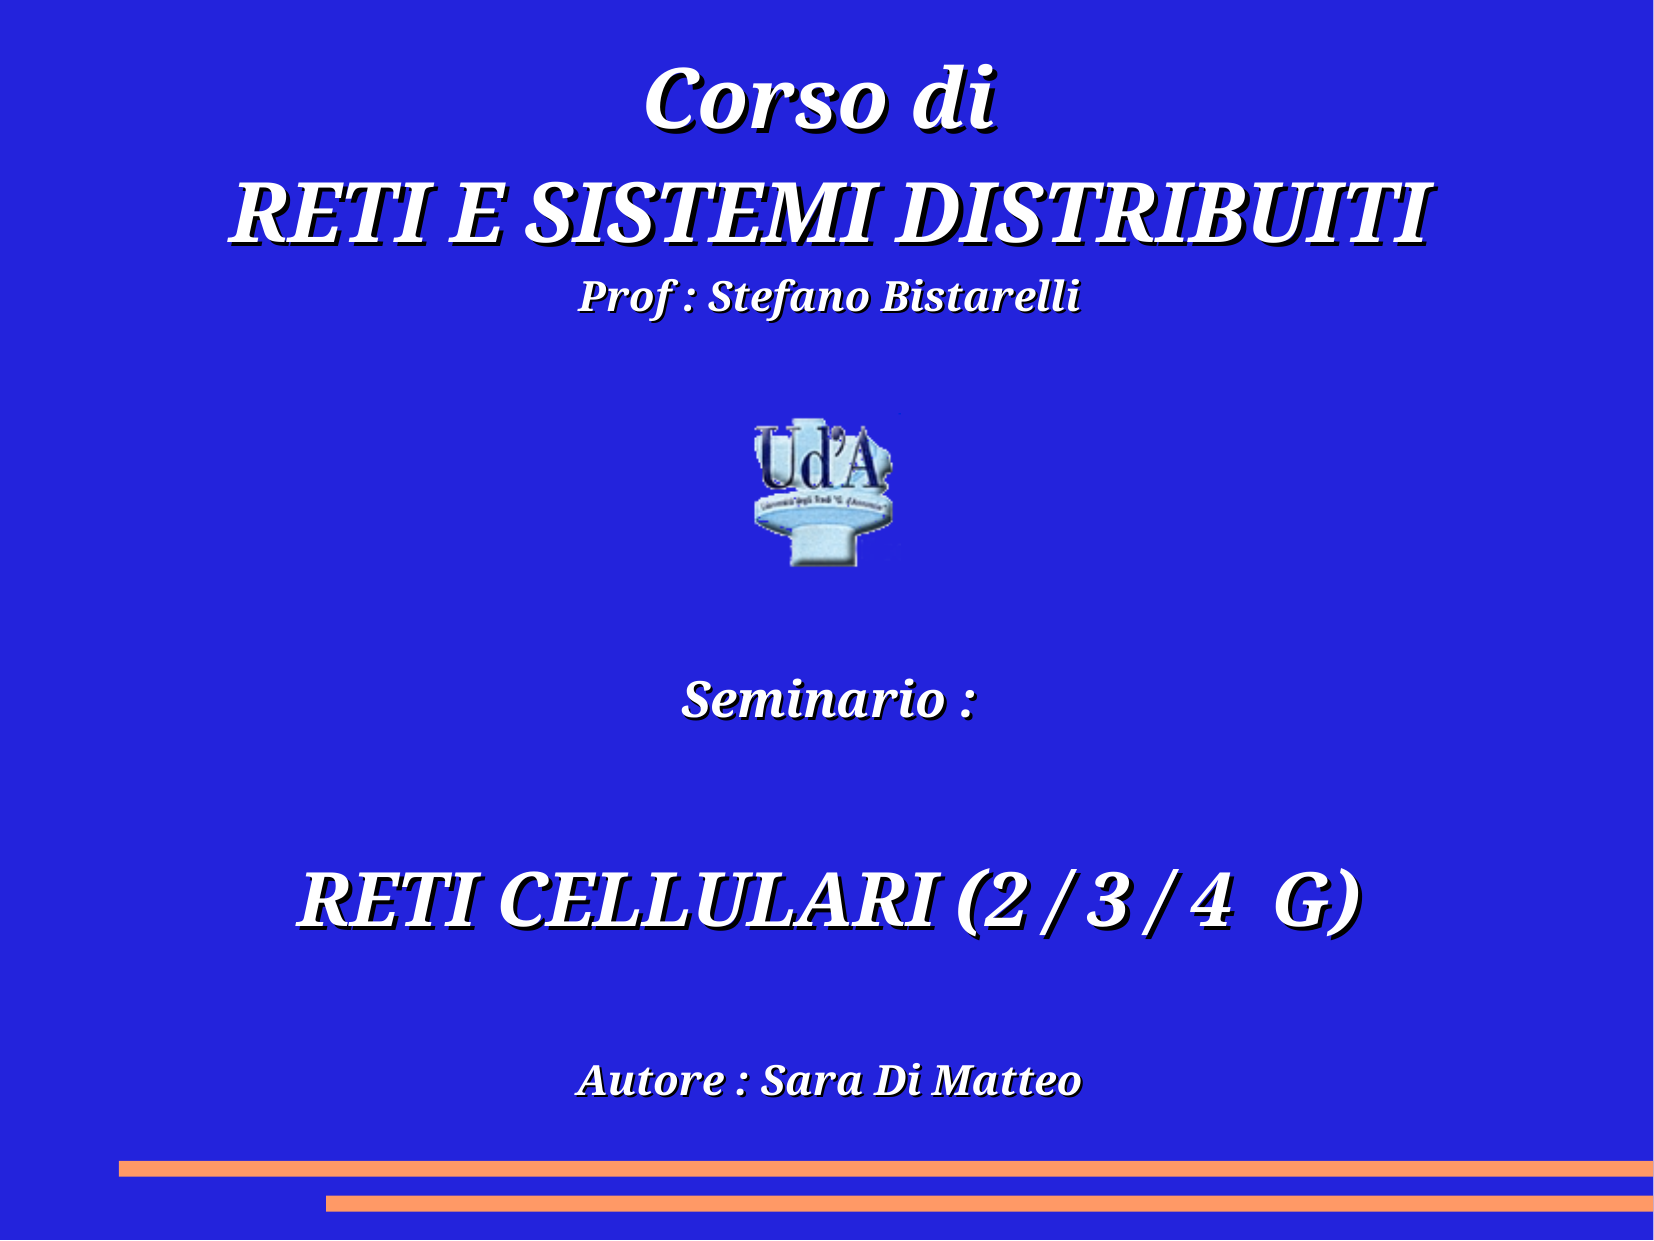

# Corso di RETI E SISTEMI DISTRIBUITI Prof : Stefano Bistarelli Seminario : RETI CELLULARI (2 / 3 / 4 G) Autore : Sara Di Matteo